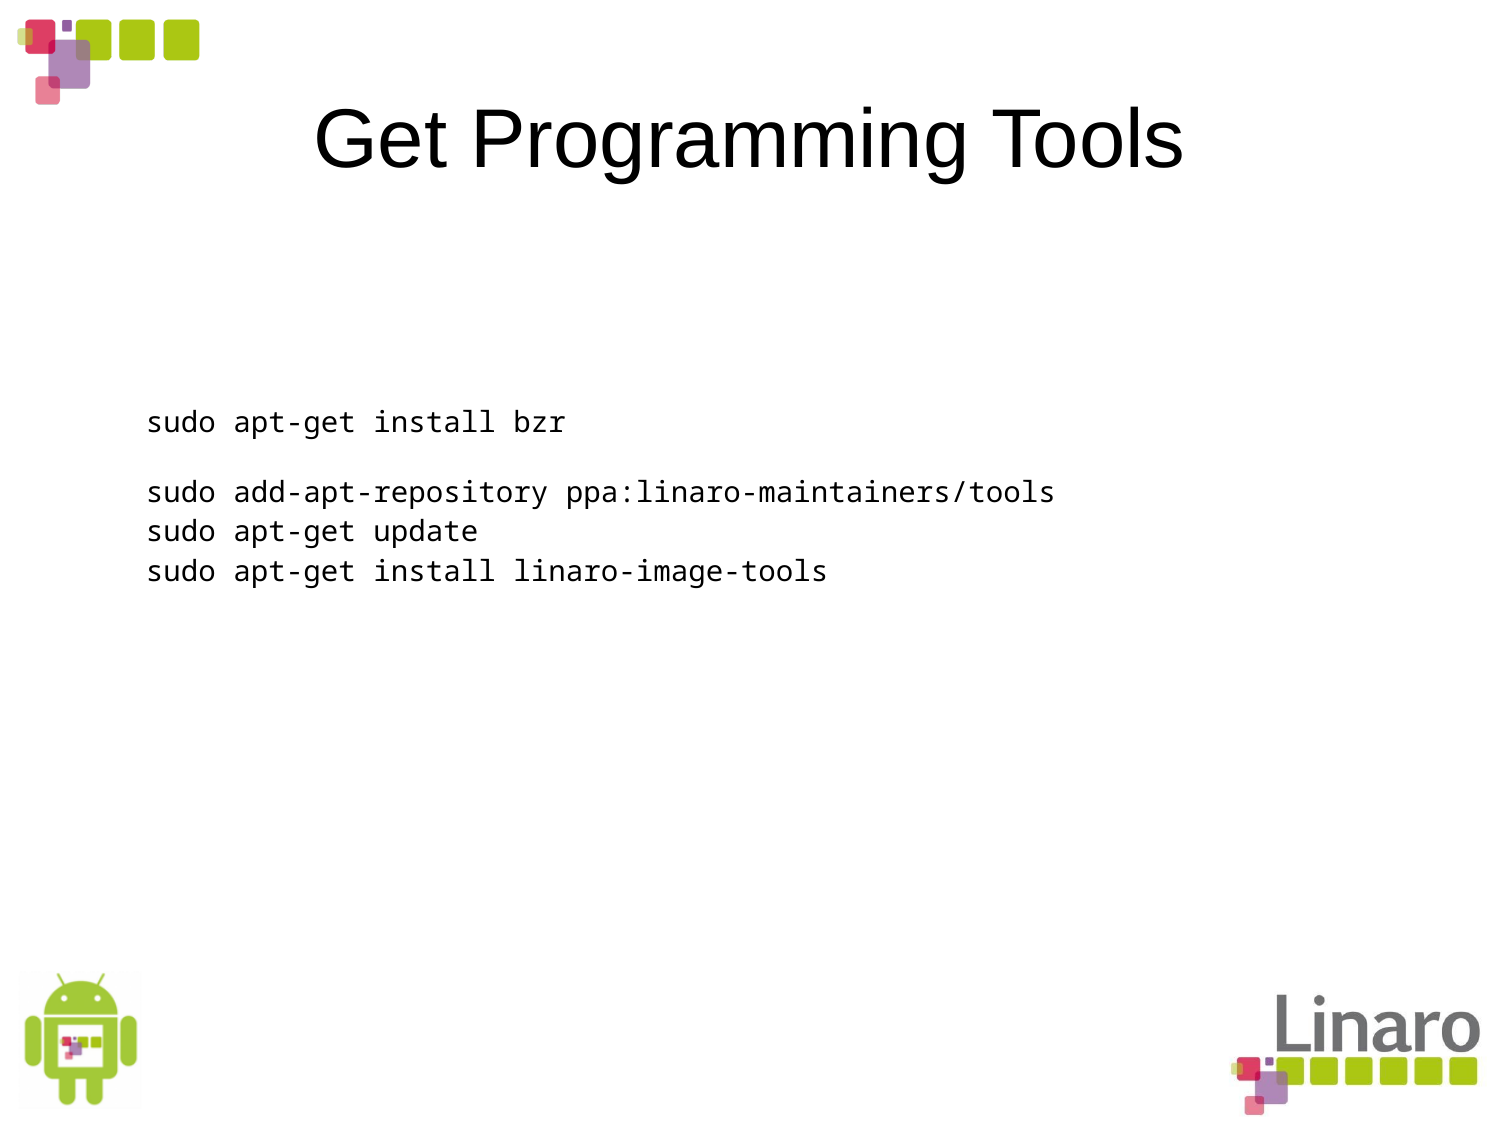

# Get Programming Tools
sudo apt-get install bzr
sudo add-apt-repository ppa:linaro-maintainers/tools
sudo apt-get update
sudo apt-get install linaro-image-tools